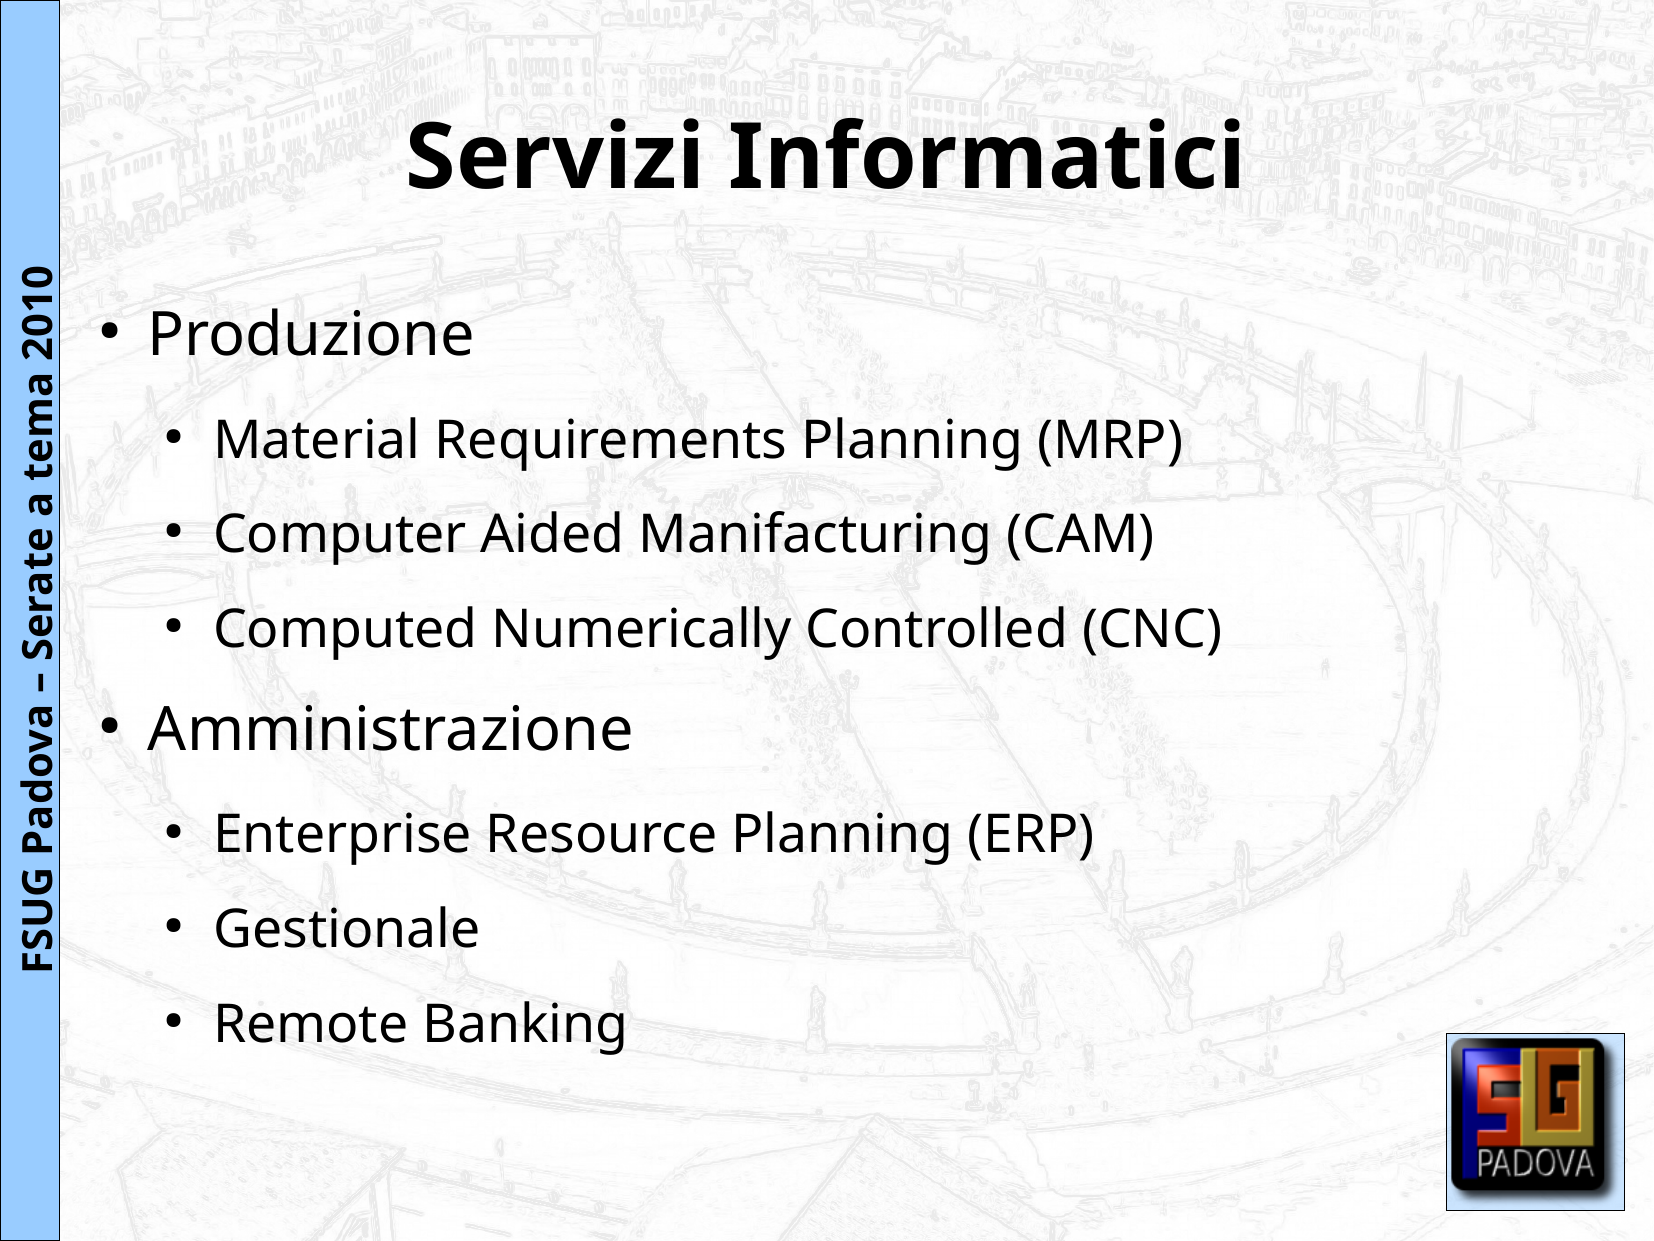

# Servizi Informatici
Produzione
Material Requirements Planning (MRP)
Computer Aided Manifacturing (CAM)
Computed Numerically Controlled (CNC)
Amministrazione
Enterprise Resource Planning (ERP)
Gestionale
Remote Banking
FSUG Padova – Serate a tema 2010
FSUG Padova – Serate a tema 2010